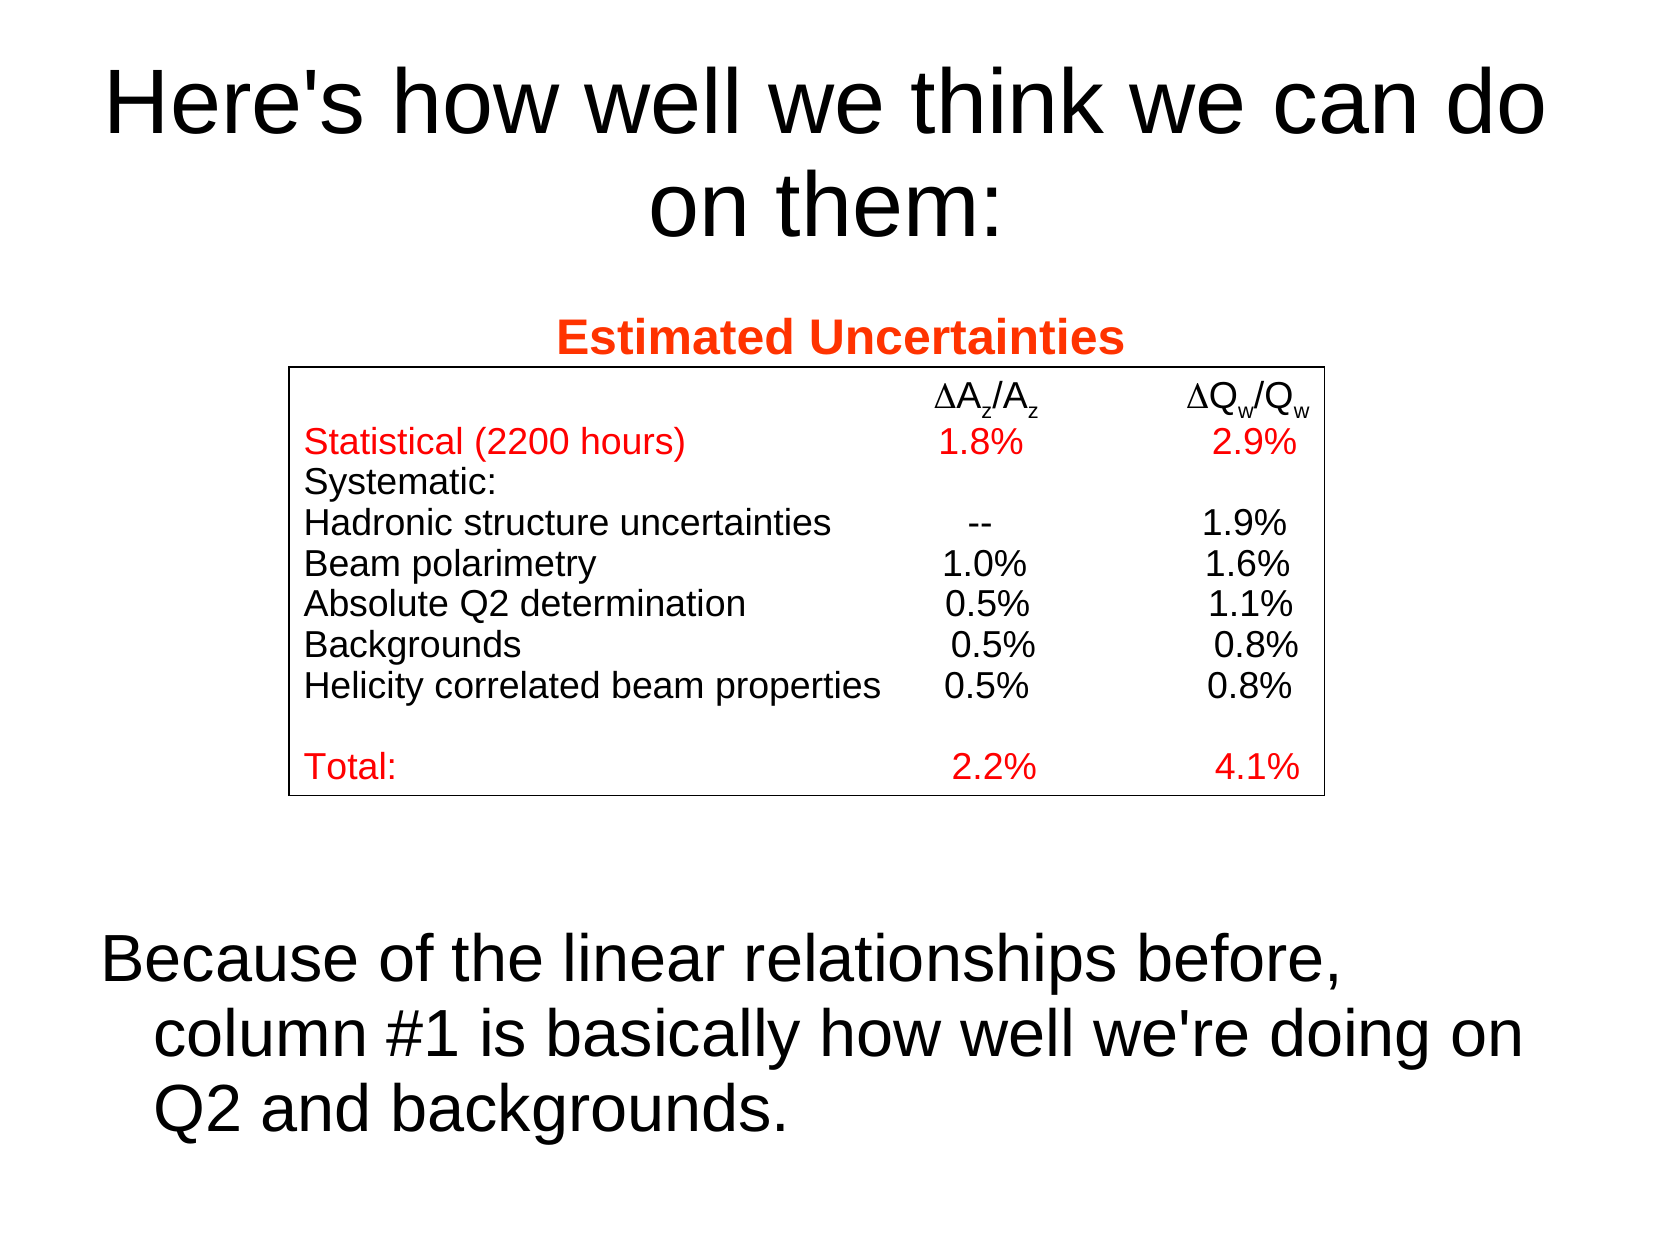

# Here's how well we think we can do on them:
 Estimated Uncertainties
 Az/Az Qw/Qw
Statistical (2200 hours) 1.8% 2.9%
Systematic:
Hadronic structure uncertainties -- 1.9%
Beam polarimetry 1.0% 1.6%
Absolute Q2 determination 0.5% 1.1%
Backgrounds 0.5% 0.8%
Helicity correlated beam properties 0.5% 0.8%
Total: 2.2% 4.1%
Because of the linear relationships before, column #1 is basically how well we're doing on Q2 and backgrounds.